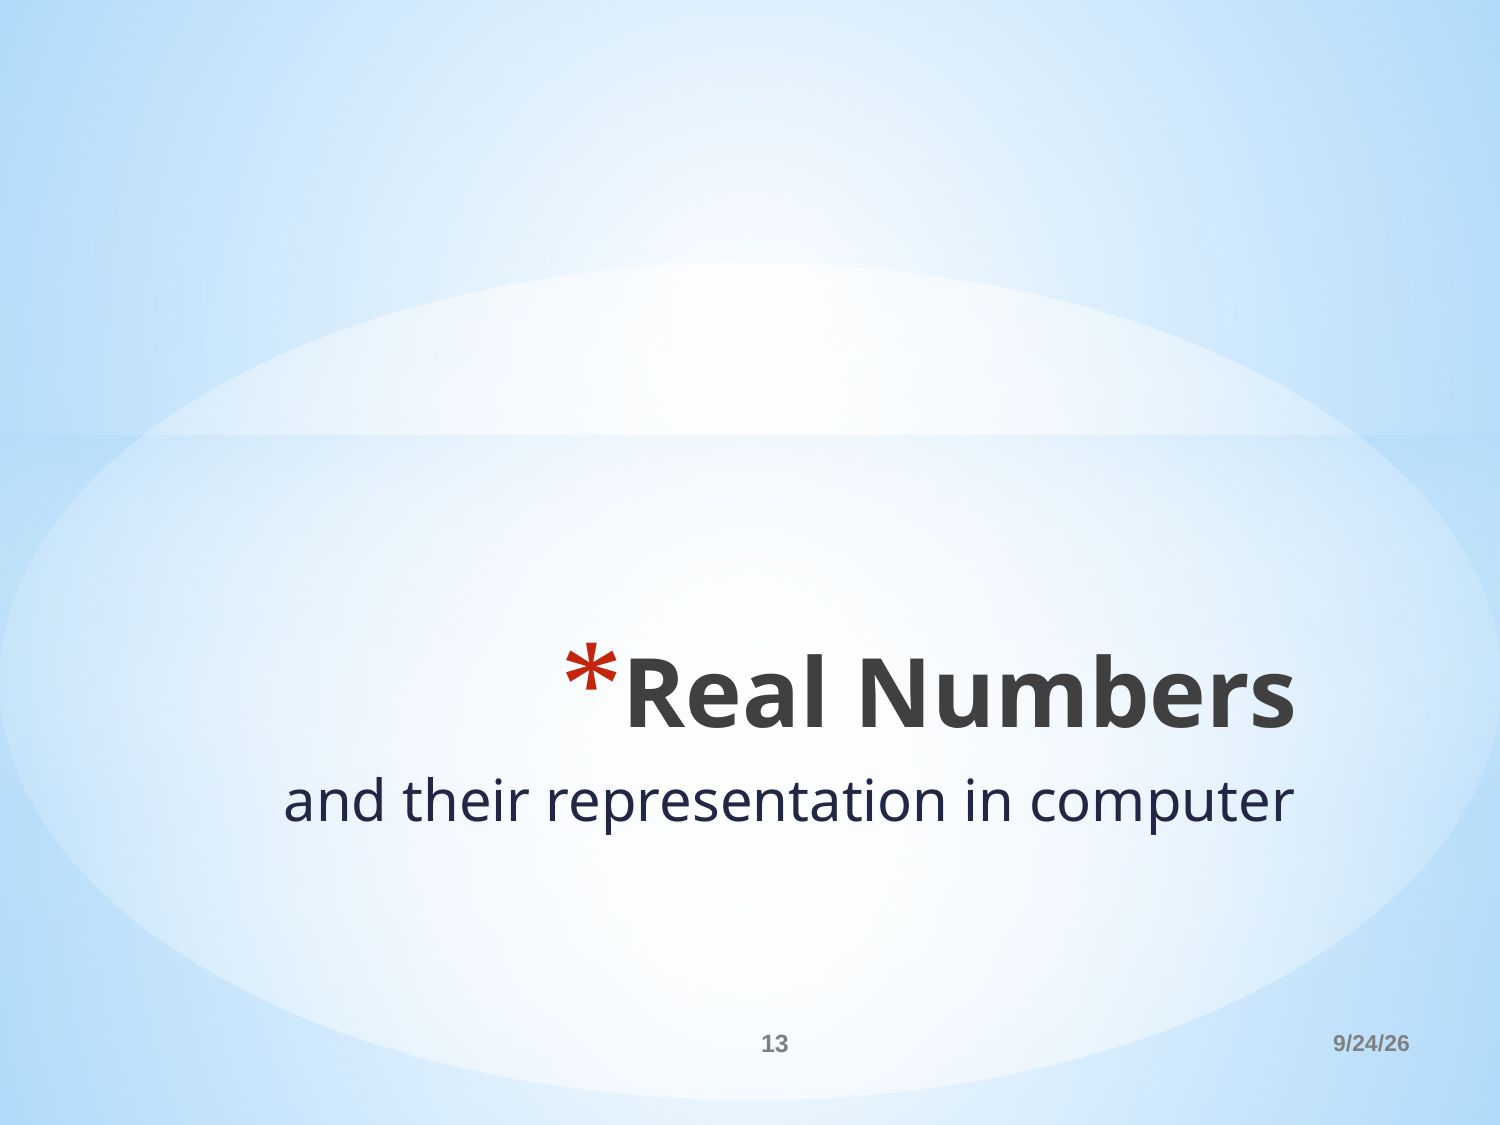

# Real Numbers
and their representation in computer
B35APO Computer Architectures
13